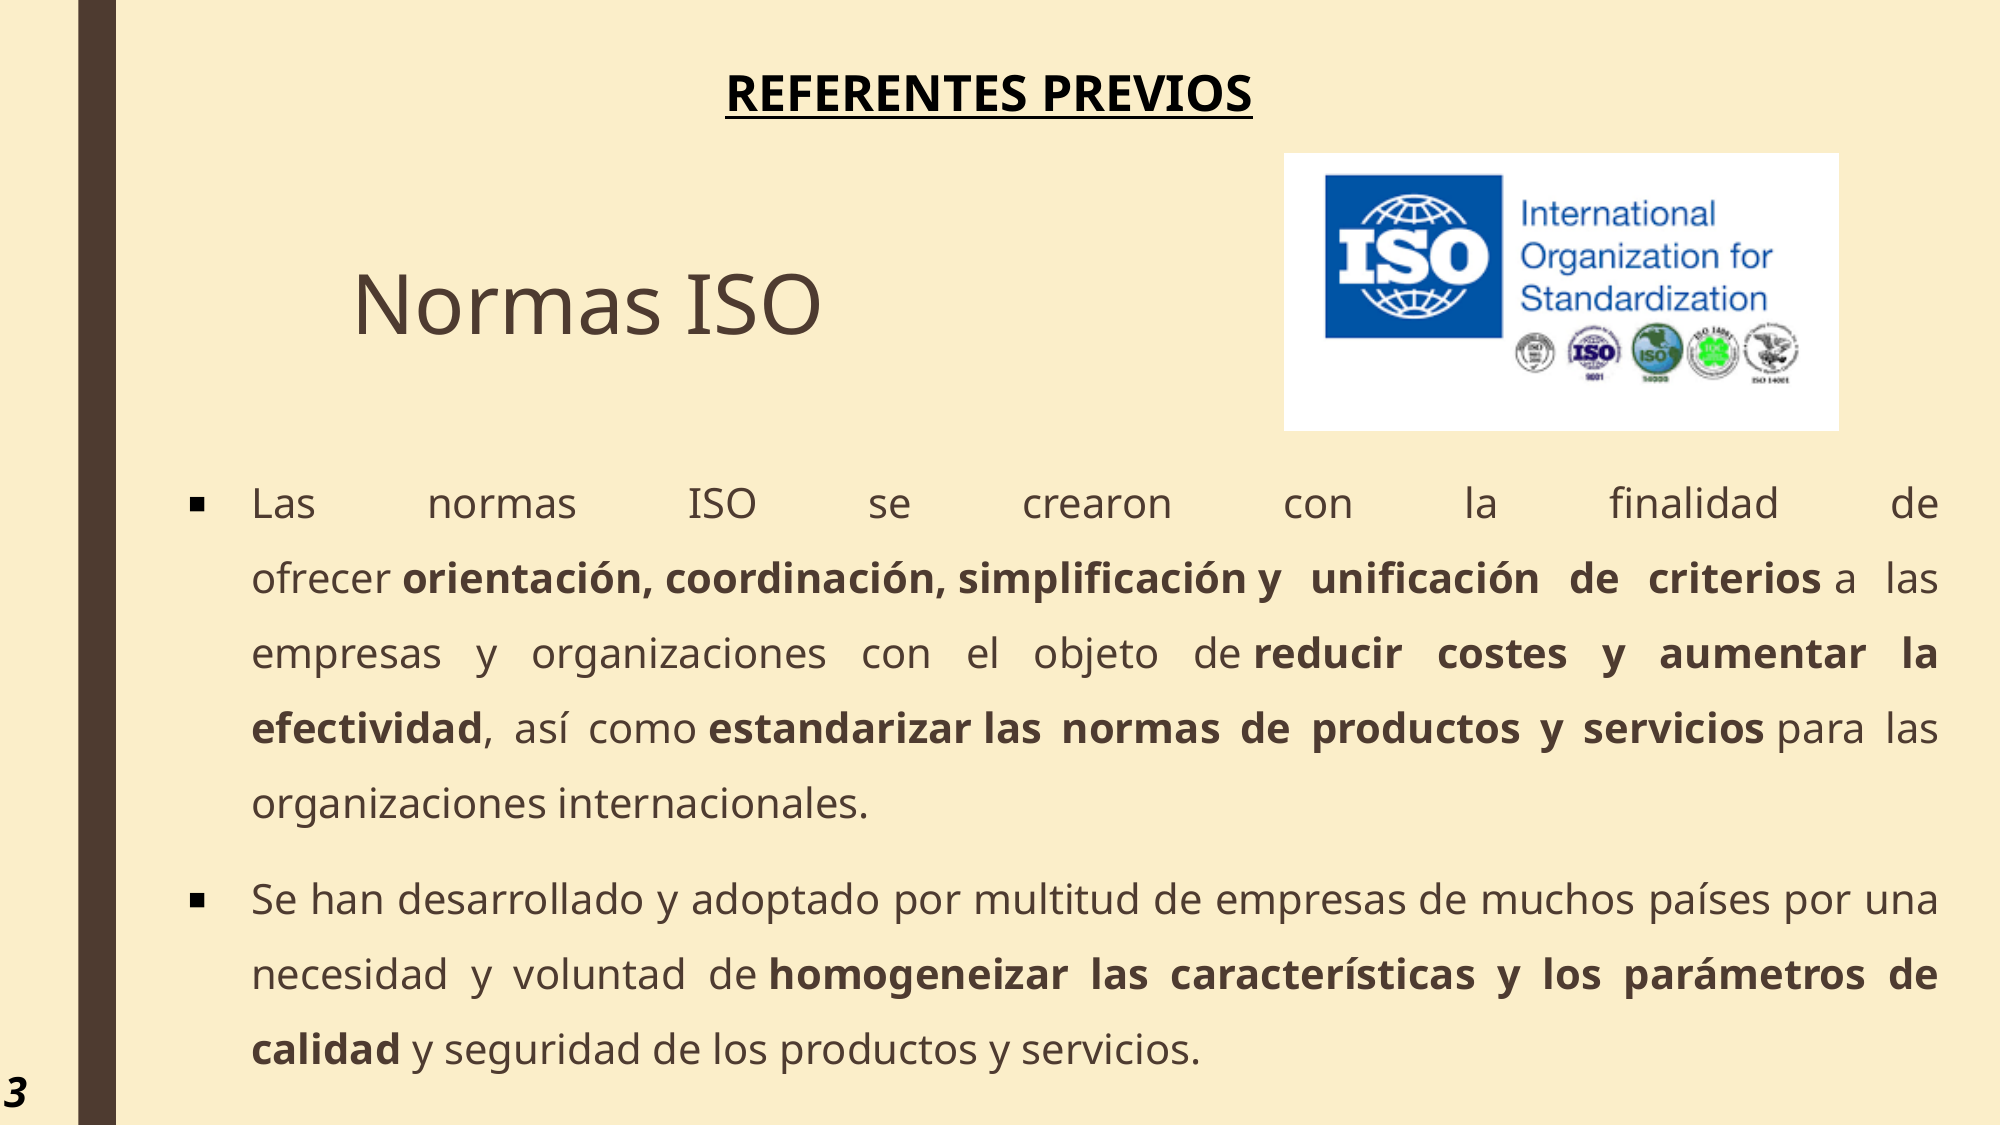

REFERENTES PREVIOS
# Normas ISO
Las normas ISO se crearon con la finalidad de ofrecer orientación, coordinación, simplificación y unificación de criterios a las empresas y organizaciones con el objeto de reducir costes y aumentar la efectividad, así como estandarizar las normas de productos y servicios para las organizaciones internacionales.
Se han desarrollado y adoptado por multitud de empresas de muchos países por una necesidad y voluntad de homogeneizar las características y los parámetros de calidad y seguridad de los productos y servicios.
3